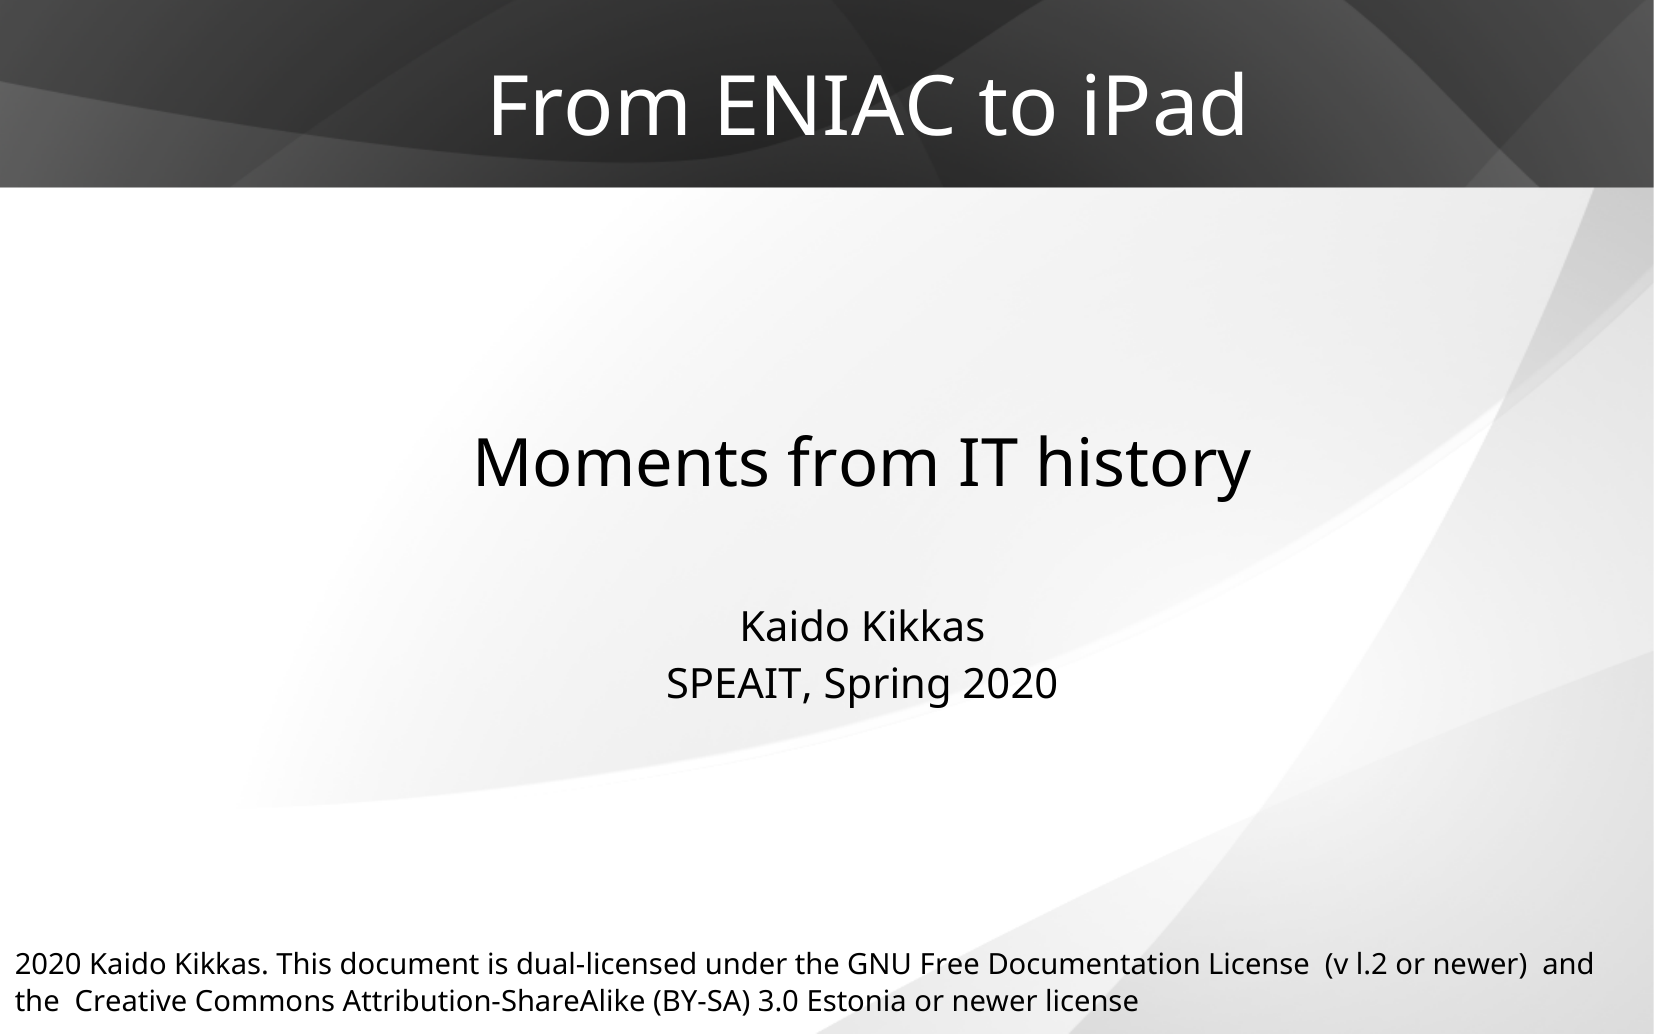

# From ENIAC to iPad
Moments from IT history
Kaido Kikkas
SPEAIT, Spring 2020
2020 Kaido Kikkas. This document is dual-licensed under the GNU Free Documentation License (v l.2 or newer) and the Creative Commons Attribution-ShareAlike (BY-SA) 3.0 Estonia or newer license